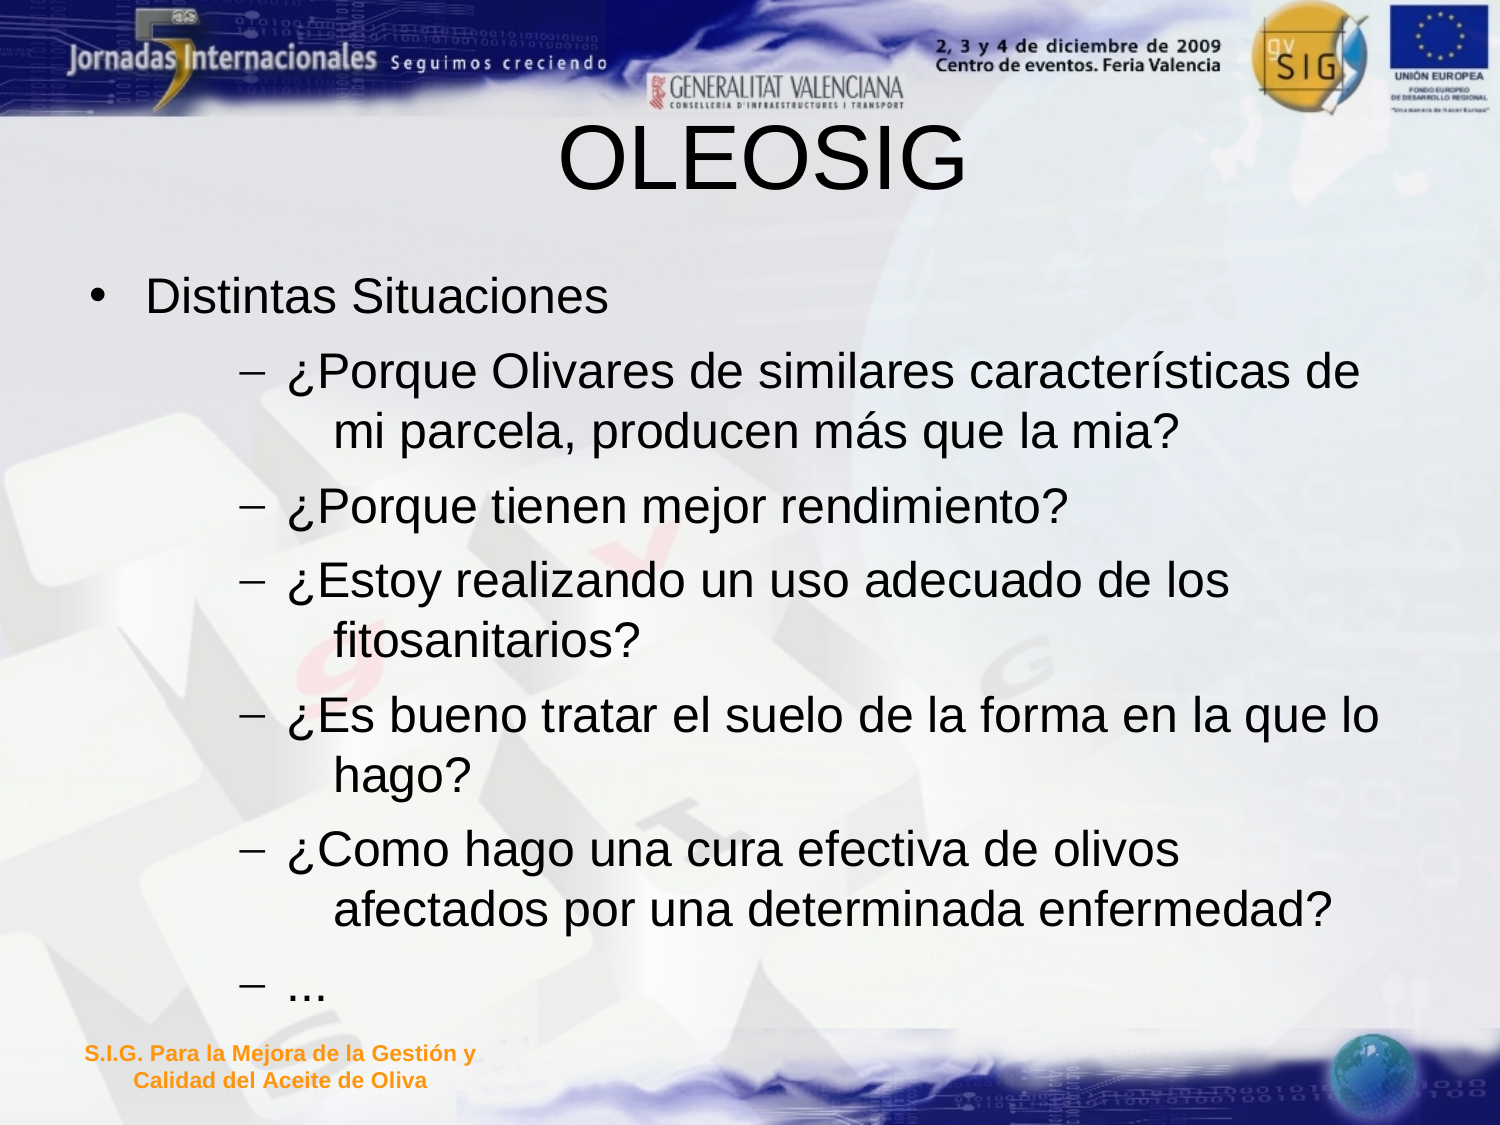

# OLEOSIG
Distintas Situaciones
¿Porque Olivares de similares características de mi parcela, producen más que la mia?
¿Porque tienen mejor rendimiento?
¿Estoy realizando un uso adecuado de los fitosanitarios?
¿Es bueno tratar el suelo de la forma en la que lo hago?
¿Como hago una cura efectiva de olivos afectados por una determinada enfermedad?
...
S.I.G. Para la Mejora de la Gestión y Calidad del Aceite de Oliva